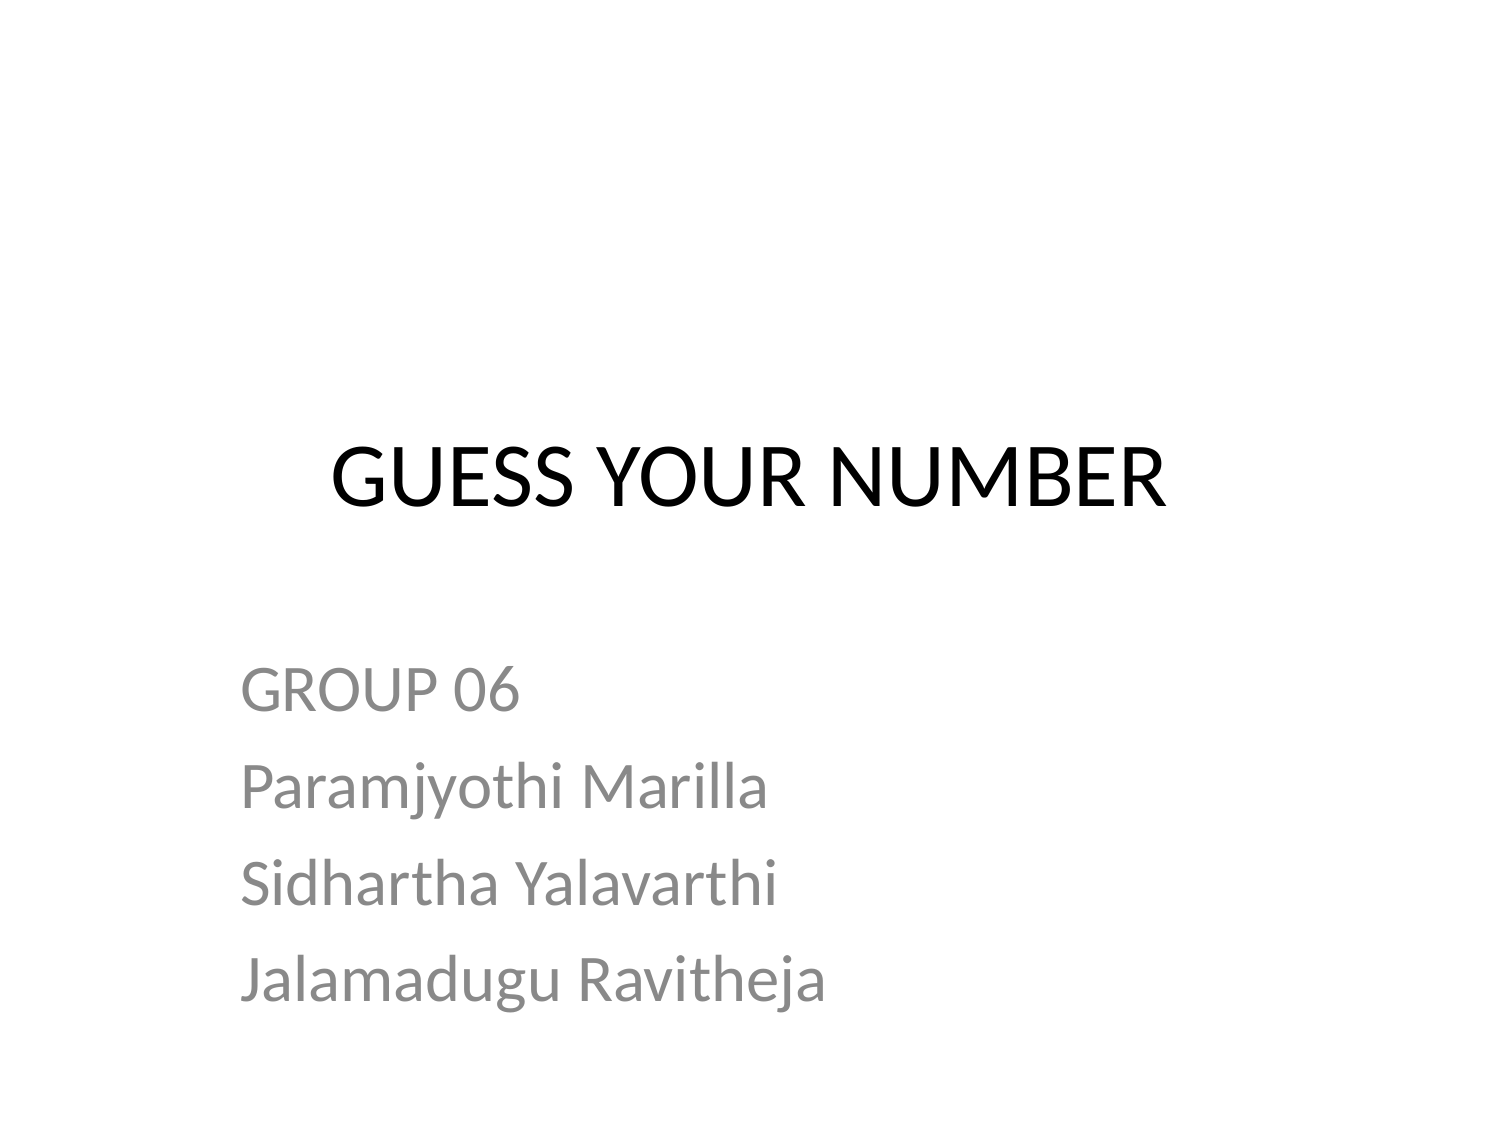

# GUESS YOUR NUMBER
GROUP 06
Paramjyothi Marilla
Sidhartha Yalavarthi
Jalamadugu Ravitheja